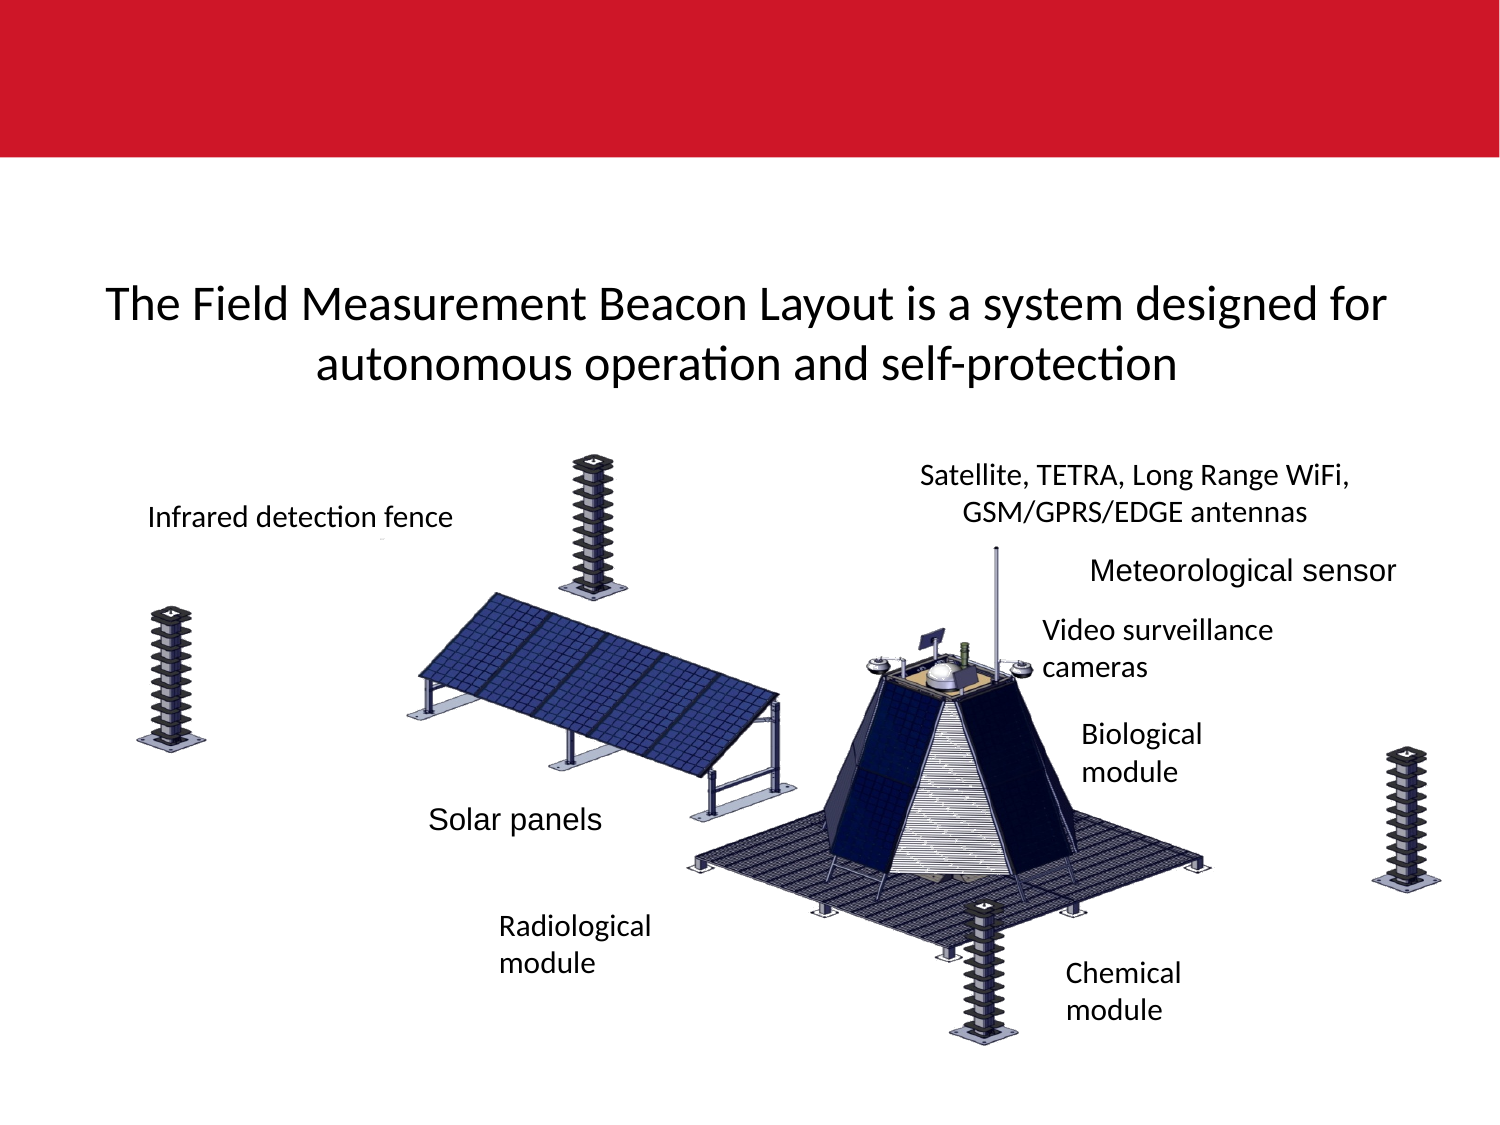

The Field Measurement Beacon Layout is a system designed for autonomous operation and self-protection
Satellite, TETRA, Long Range WiFi, GSM/GPRS/EDGE antennas
Infrared detection fence
Meteorological sensor
Video surveillance cameras
Biological module
Solar panels
Radiological module
Chemical module
DATE